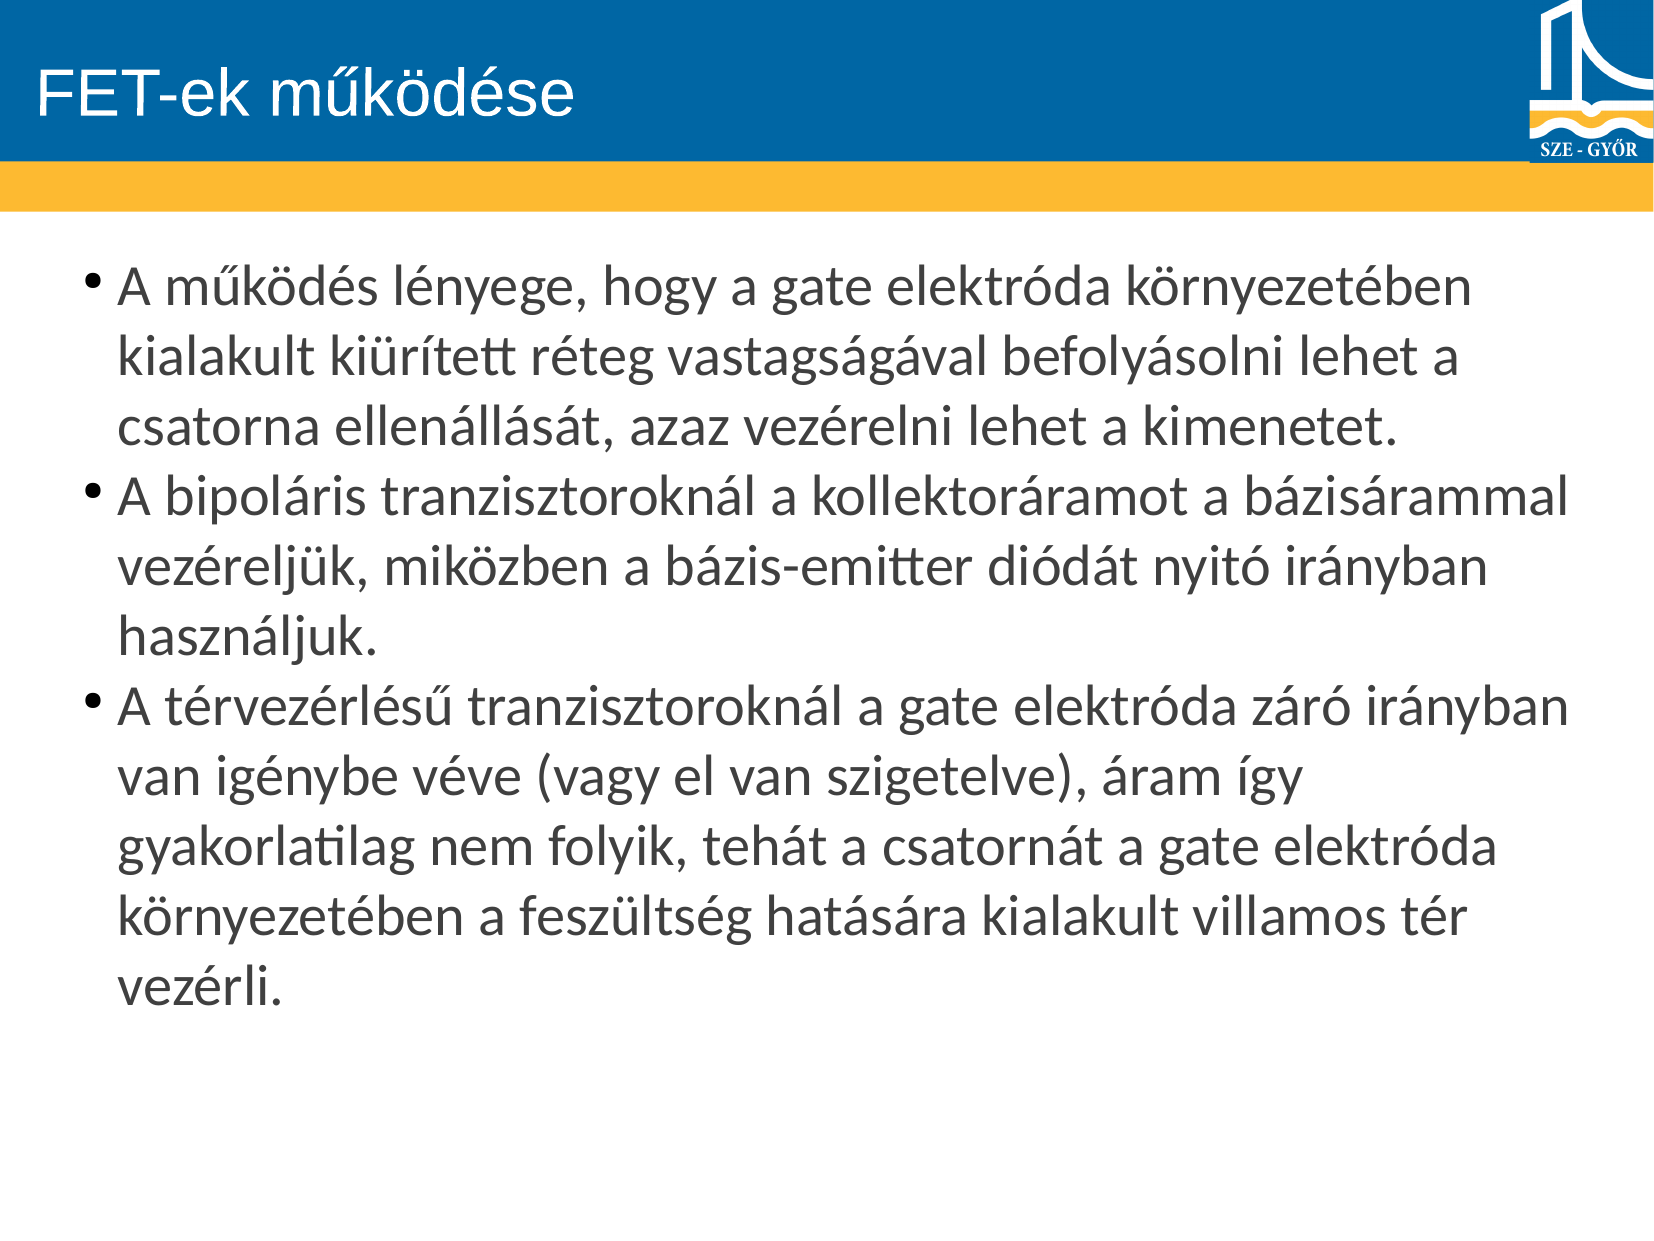

FET-ek működése
A működés lényege, hogy a gate elektróda környezetében kialakult kiürített réteg vastagságával befolyásolni lehet a csatorna ellenállását, azaz vezérelni lehet a kimenetet.
A bipoláris tranzisztoroknál a kollektoráramot a bázisárammal vezéreljük, miközben a bázis-emitter diódát nyitó irányban használjuk.
A térvezérlésű tranzisztoroknál a gate elektróda záró irányban van igénybe véve (vagy el van szigetelve), áram így gyakorlatilag nem folyik, tehát a csatornát a gate elektróda környezetében a feszültség hatására kialakult villamos tér vezérli.